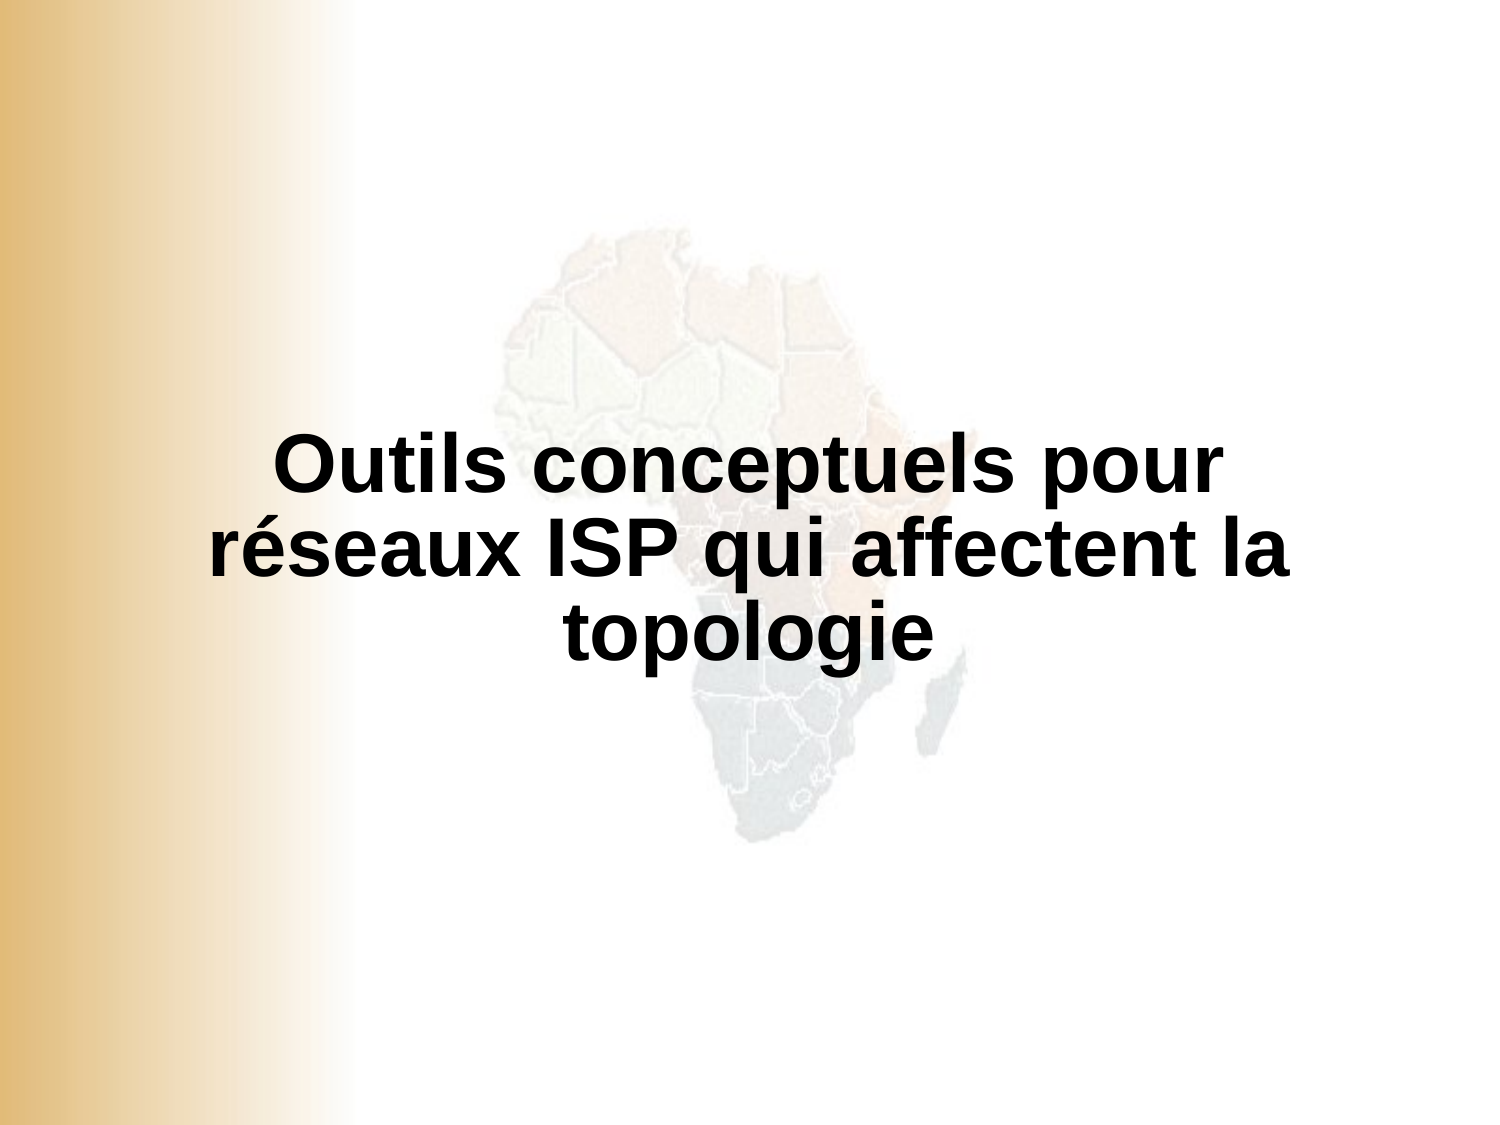

# Outils conceptuels pour réseaux ISP qui affectent la topologie